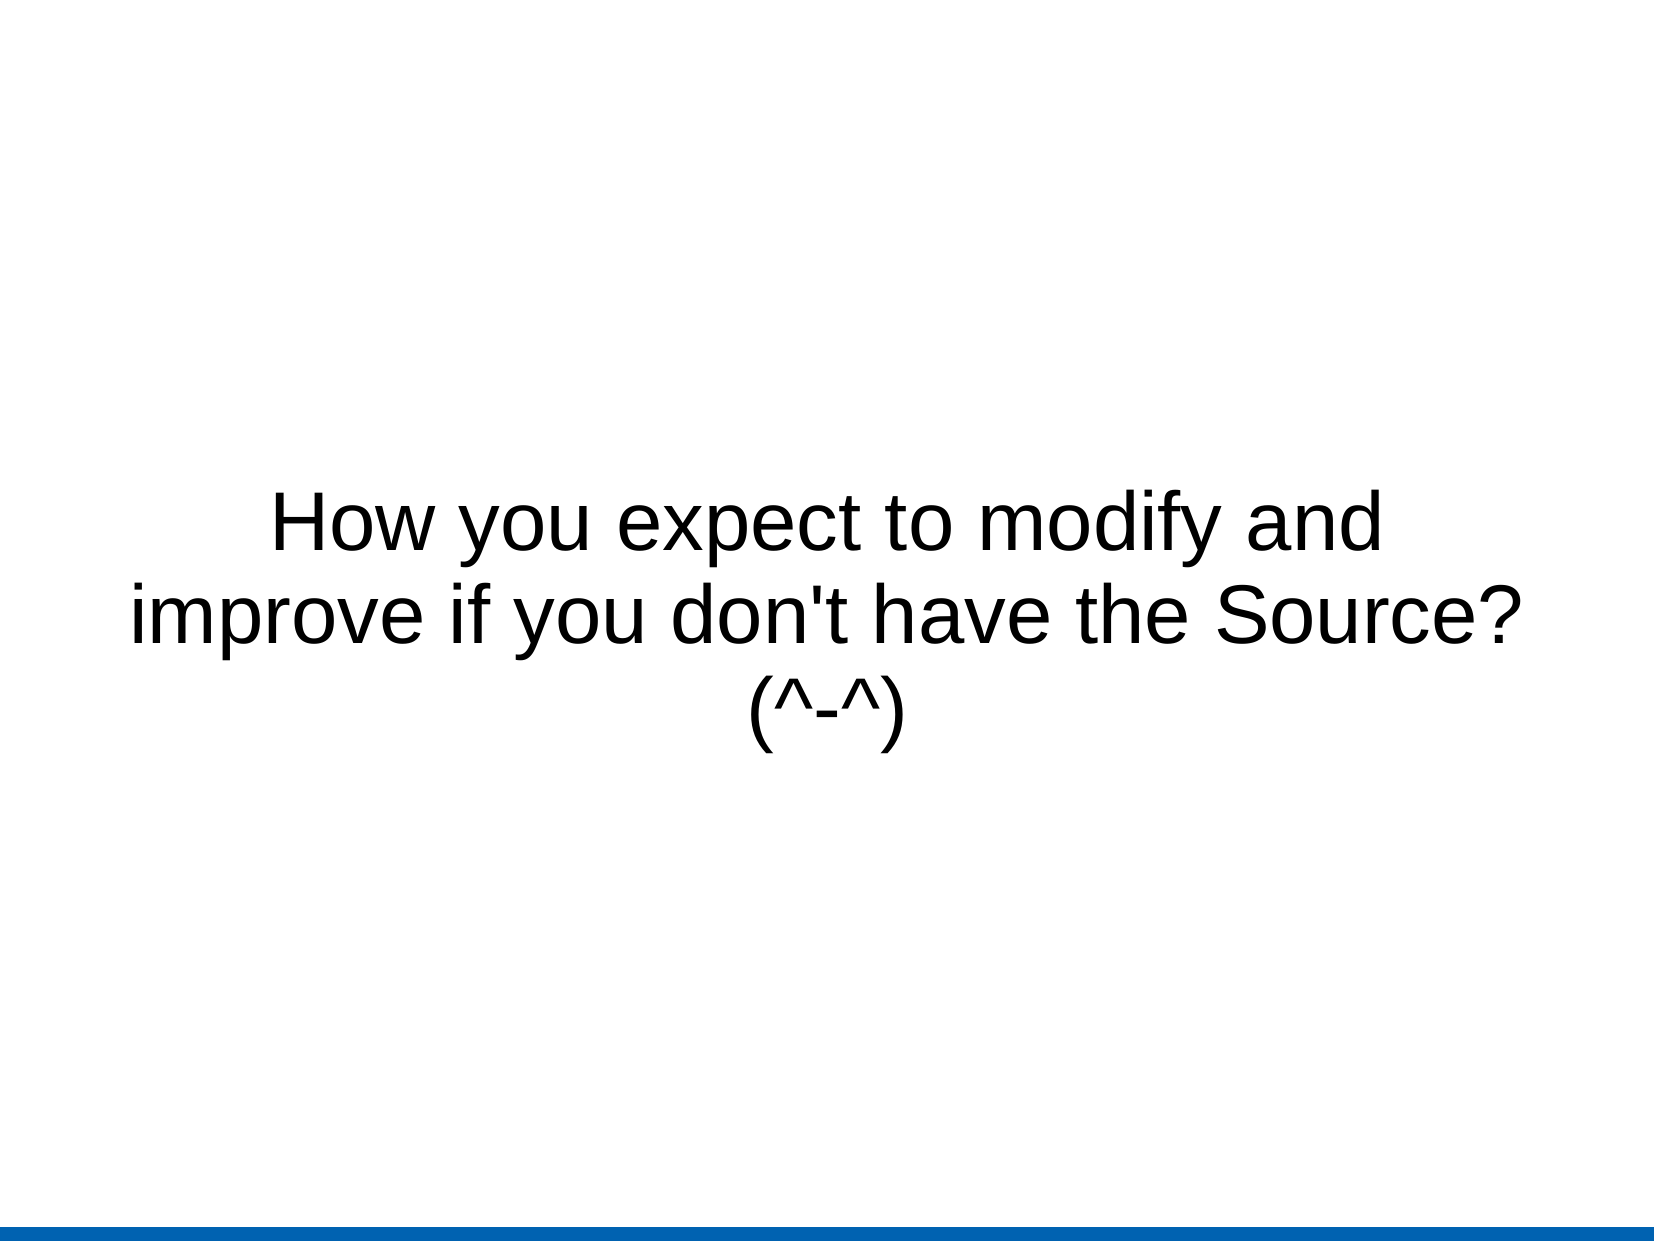

# How you expect to modify and improve if you don't have the Source?
(^-^)